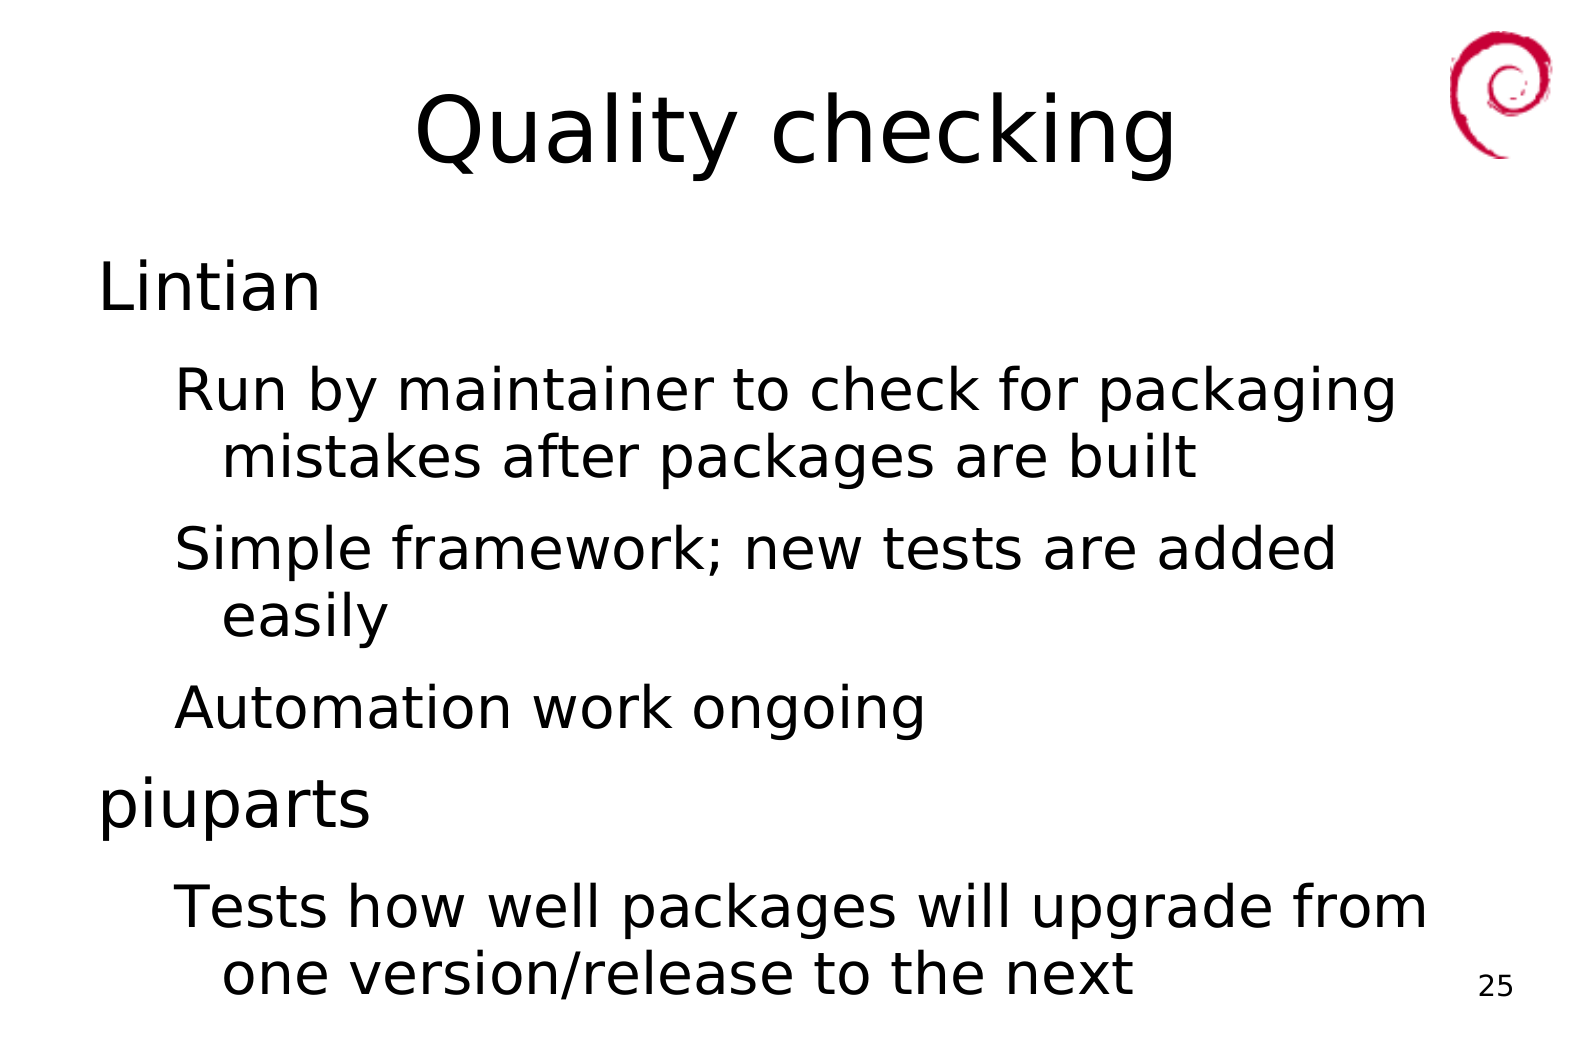

# Quality checking
Lintian
Run by maintainer to check for packaging mistakes after packages are built
Simple framework; new tests are added easily
Automation work ongoing
piuparts
Tests how well packages will upgrade from one version/release to the next
25